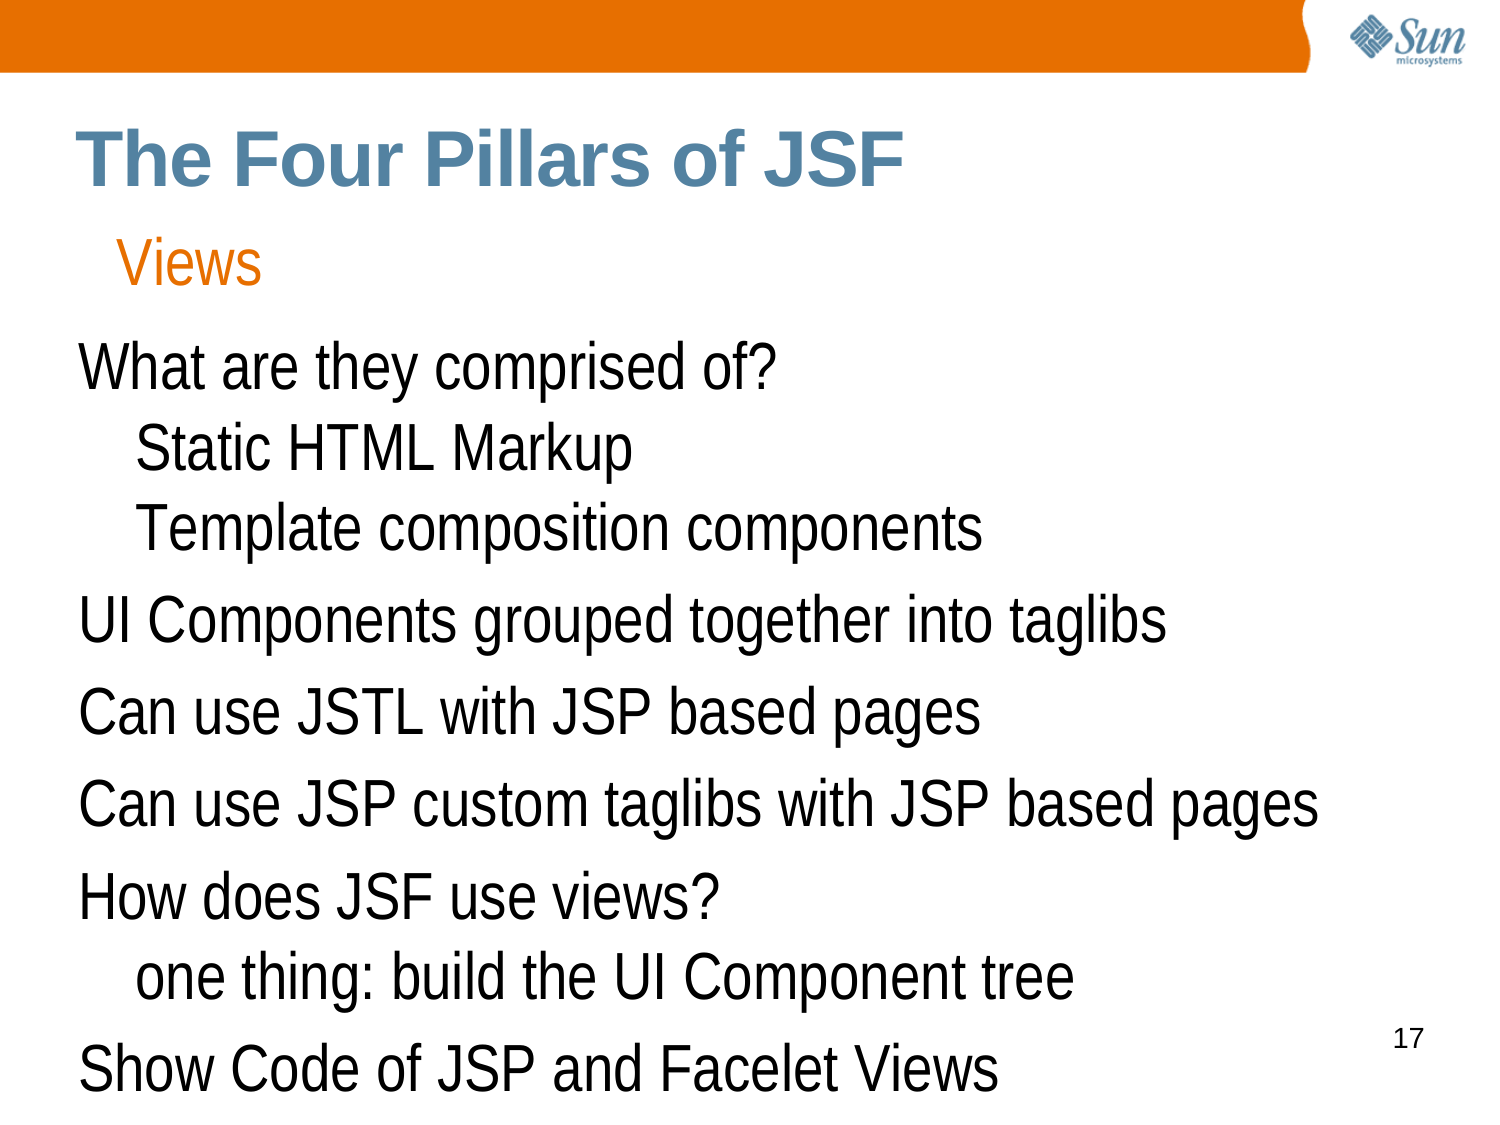

# The Four Pillars of JSF
Views
What are they comprised of?
Static HTML Markup
Template composition components
UI Components grouped together into taglibs
Can use JSTL with JSP based pages
Can use JSP custom taglibs with JSP based pages
How does JSF use views?
one thing: build the UI Component tree
Show Code of JSP and Facelet Views
17